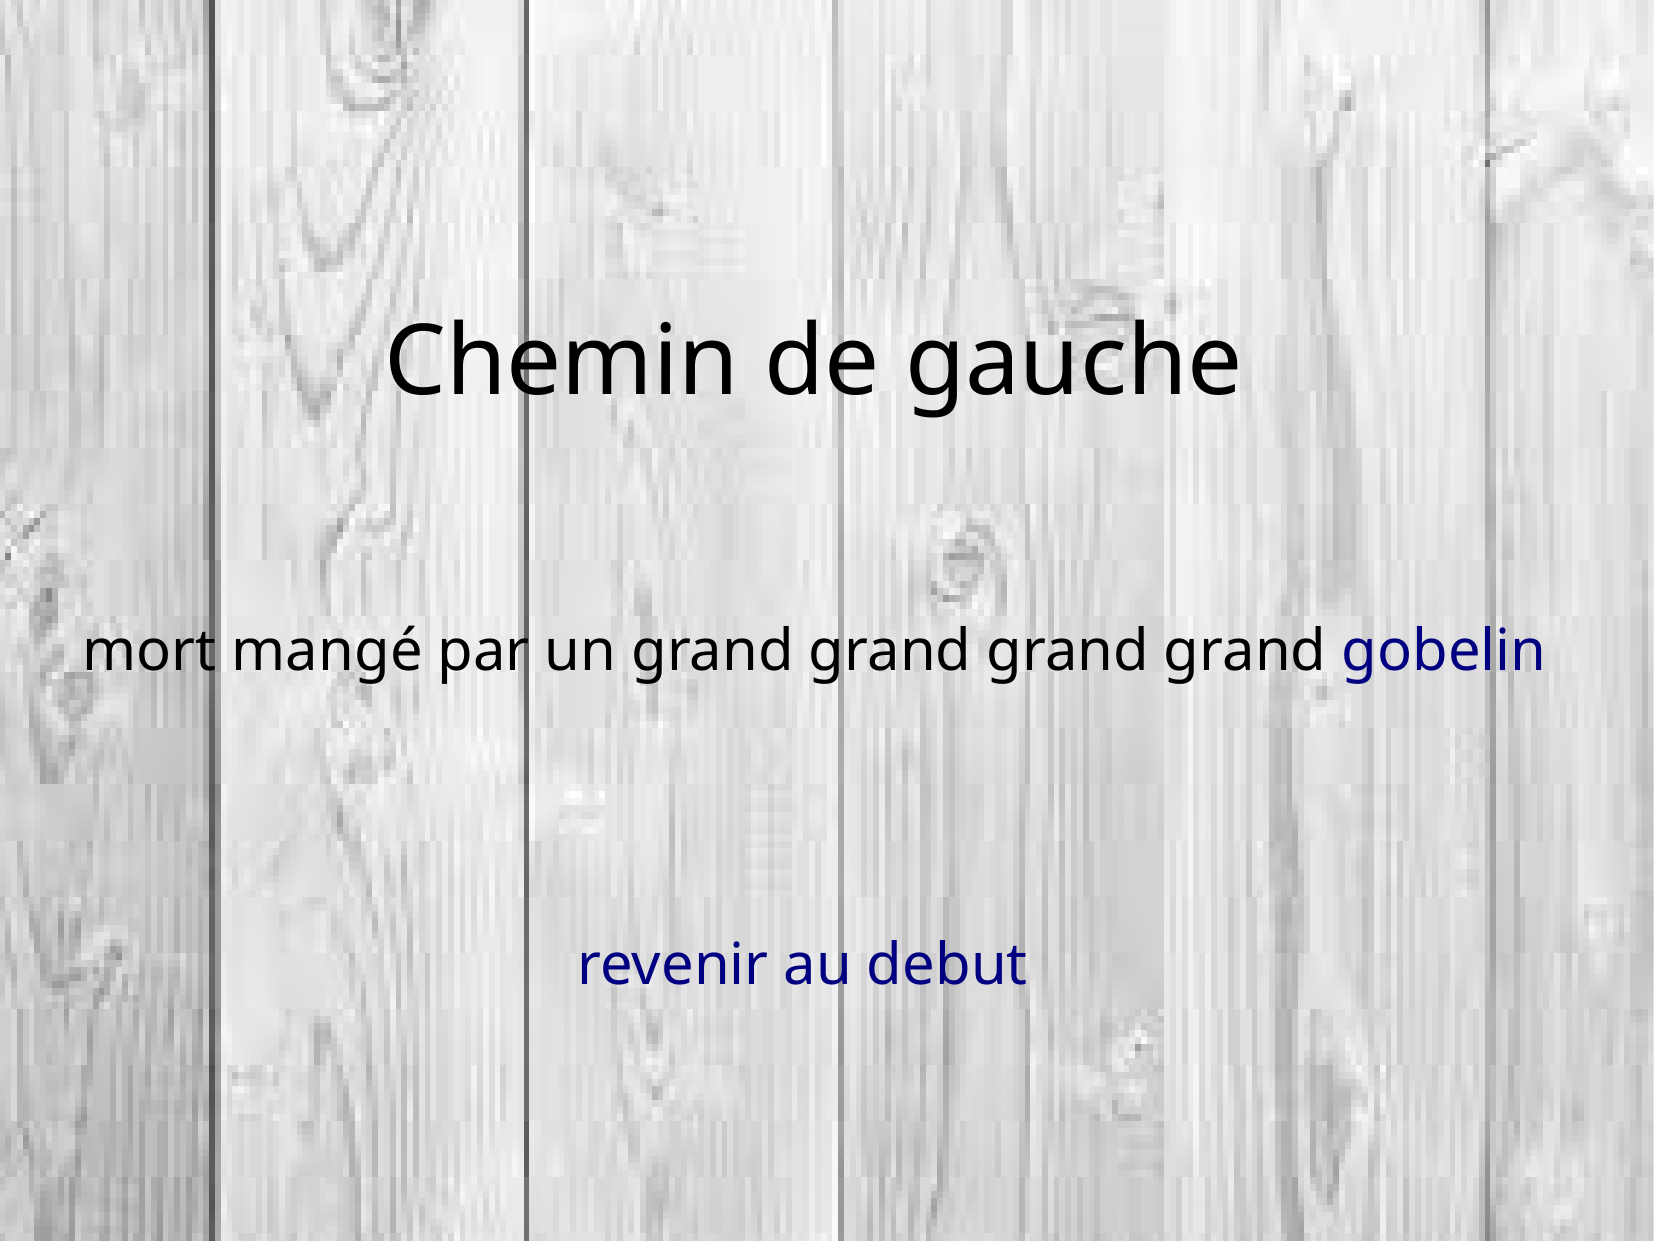

#
Chemin de gauche
mort mangé par un grand grand grand grand gobelin
 revenir au debut